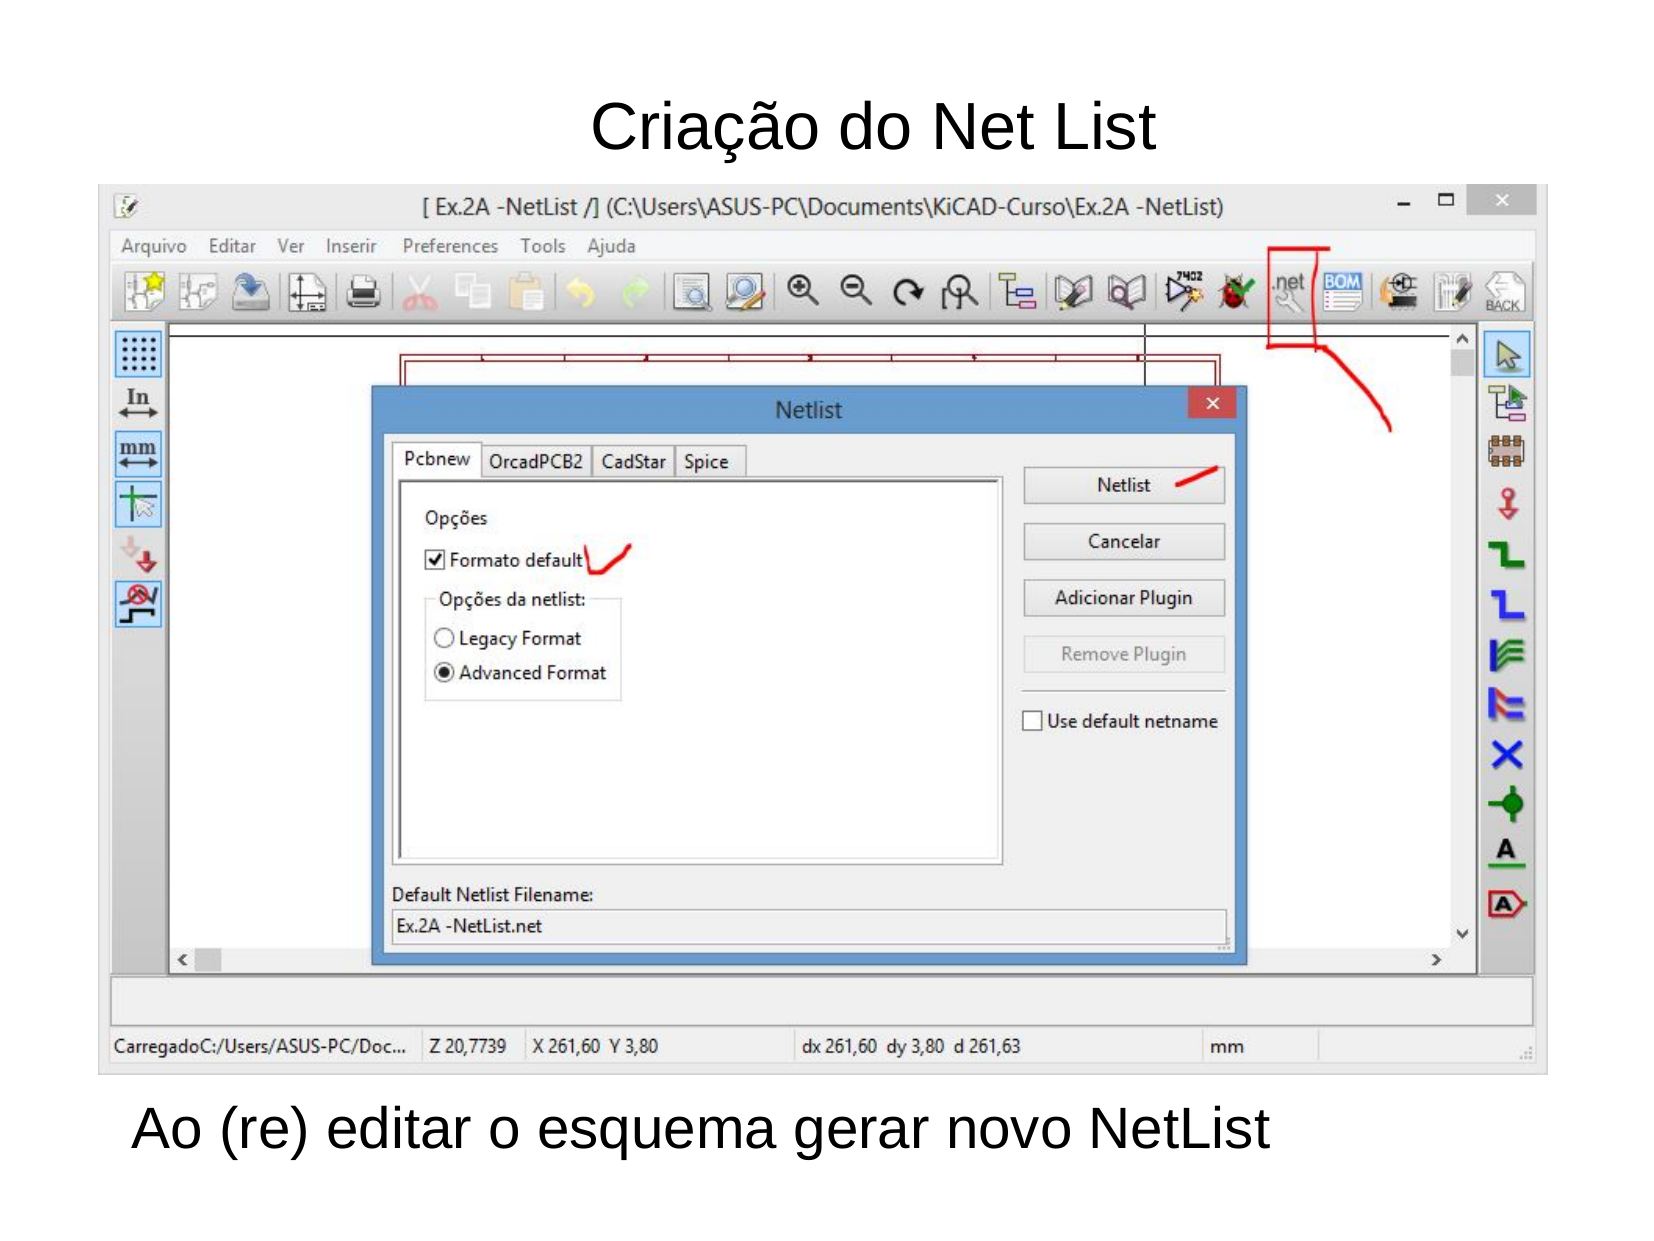

# Criação do Net List
Ao (re) editar o esquema gerar novo NetList